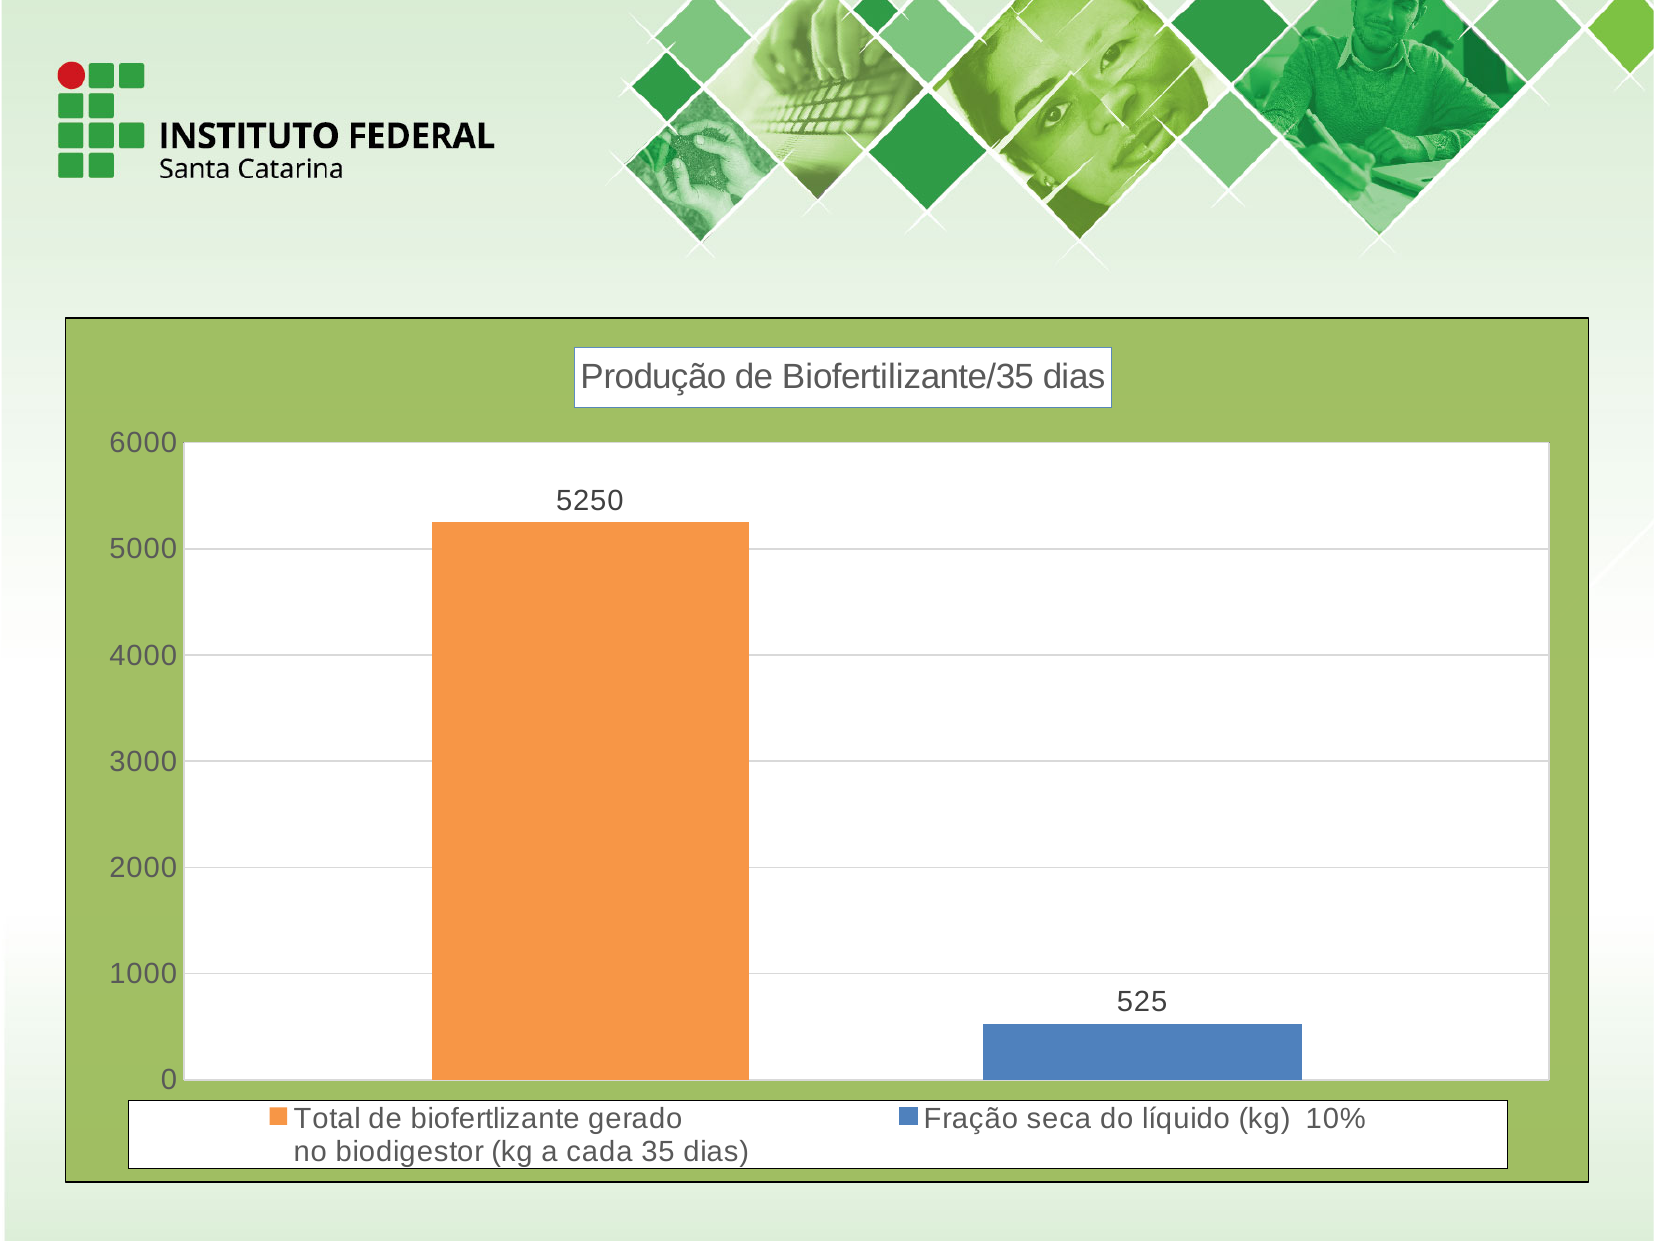

### Chart: Produção de Biofertilizante/35 dias
| Category | Total de biofertlizante gerado
no biodigestor (kg a cada 35 dias) | Fração seca do líquido (kg) 10% |
|---|---|---|
| Fração seca do líquido (kg) 10% | 5250.0 | 525.0 |